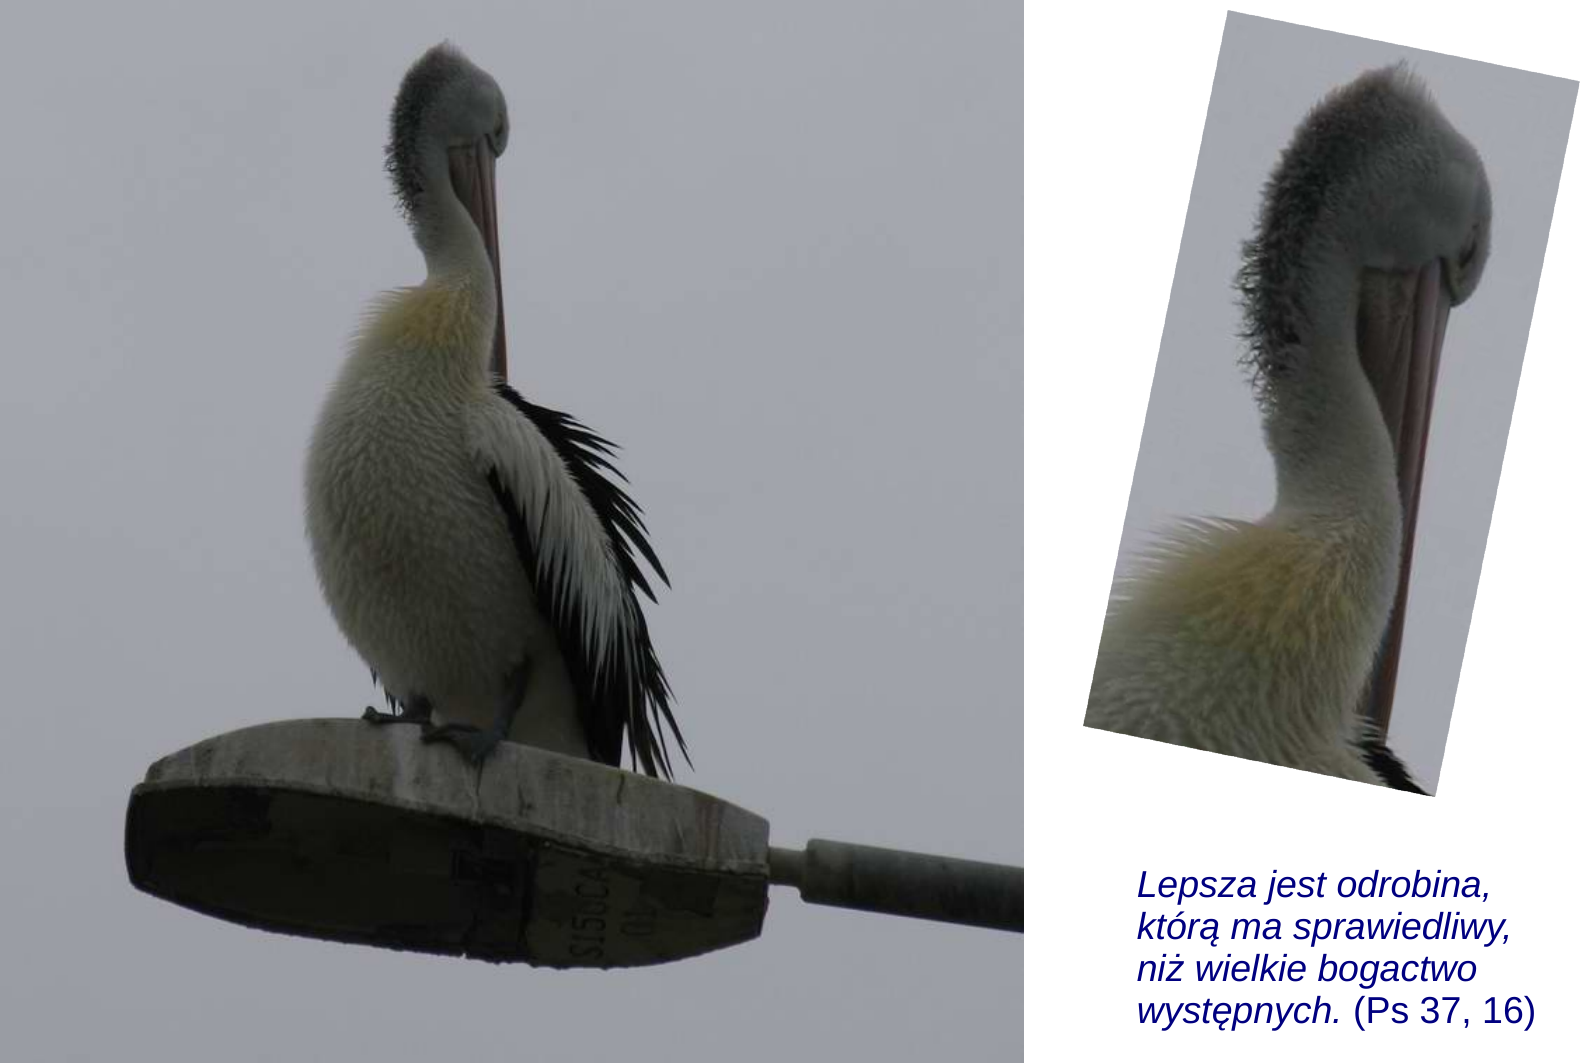

Lepsza jest odrobina,
którą ma sprawiedliwy,
niż wielkie bogactwo
występnych. (Ps 37, 16)